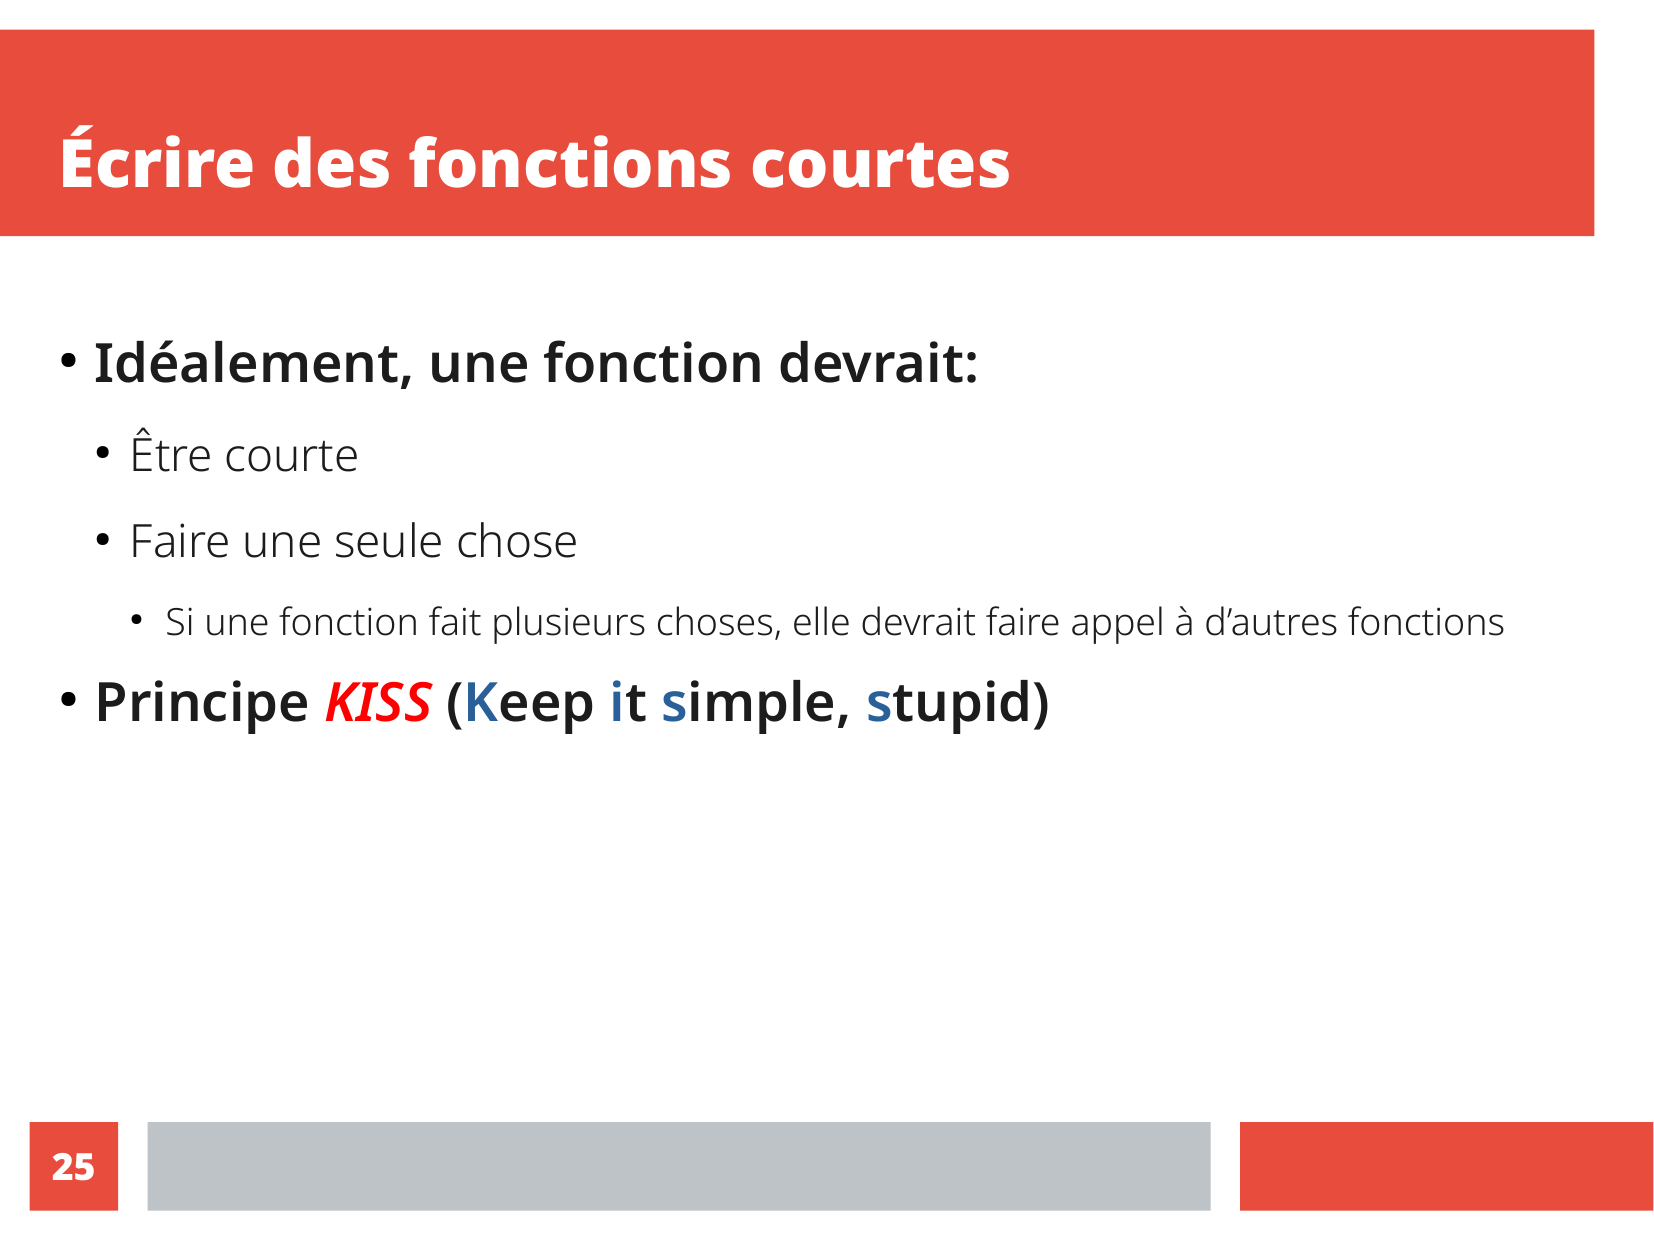

# Écrire des fonctions courtes
Idéalement, une fonction devrait:
Être courte
Faire une seule chose
Si une fonction fait plusieurs choses, elle devrait faire appel à d’autres fonctions
Principe KISS (Keep it simple, stupid)
25